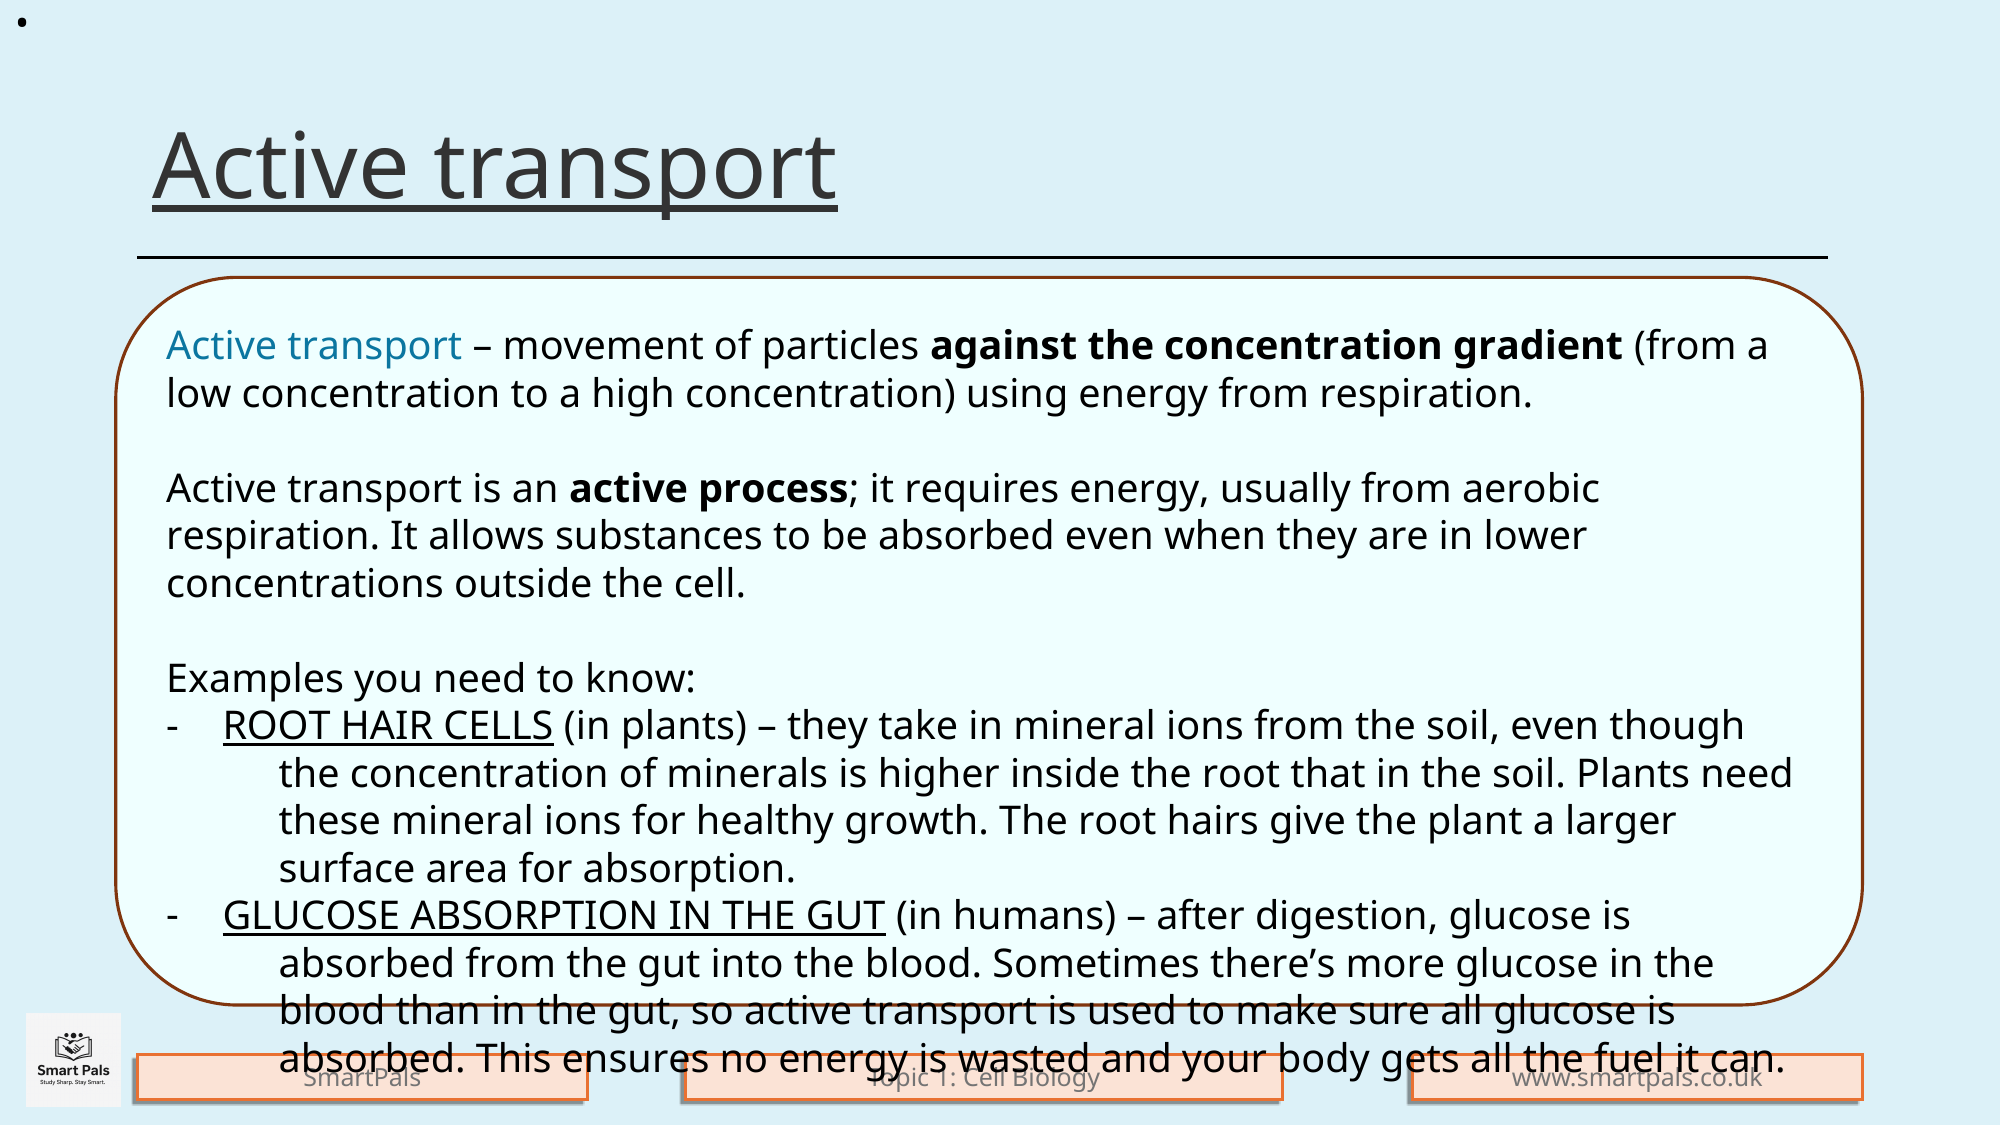

"Therapeutic cloning = NO rejection! Same DNA = happy immune system."
# Active transport
Active transport – movement of particles against the concentration gradient (from a low concentration to a high concentration) using energy from respiration.
Active transport is an active process; it requires energy, usually from aerobic respiration. It allows substances to be absorbed even when they are in lower concentrations outside the cell.
Examples you need to know:
ROOT HAIR CELLS (in plants) – they take in mineral ions from the soil, even though the concentration of minerals is higher inside the root that in the soil. Plants need these mineral ions for healthy growth. The root hairs give the plant a larger surface area for absorption.
GLUCOSE ABSORPTION IN THE GUT (in humans) – after digestion, glucose is absorbed from the gut into the blood. Sometimes there’s more glucose in the blood than in the gut, so active transport is used to make sure all glucose is absorbed. This ensures no energy is wasted and your body gets all the fuel it can.